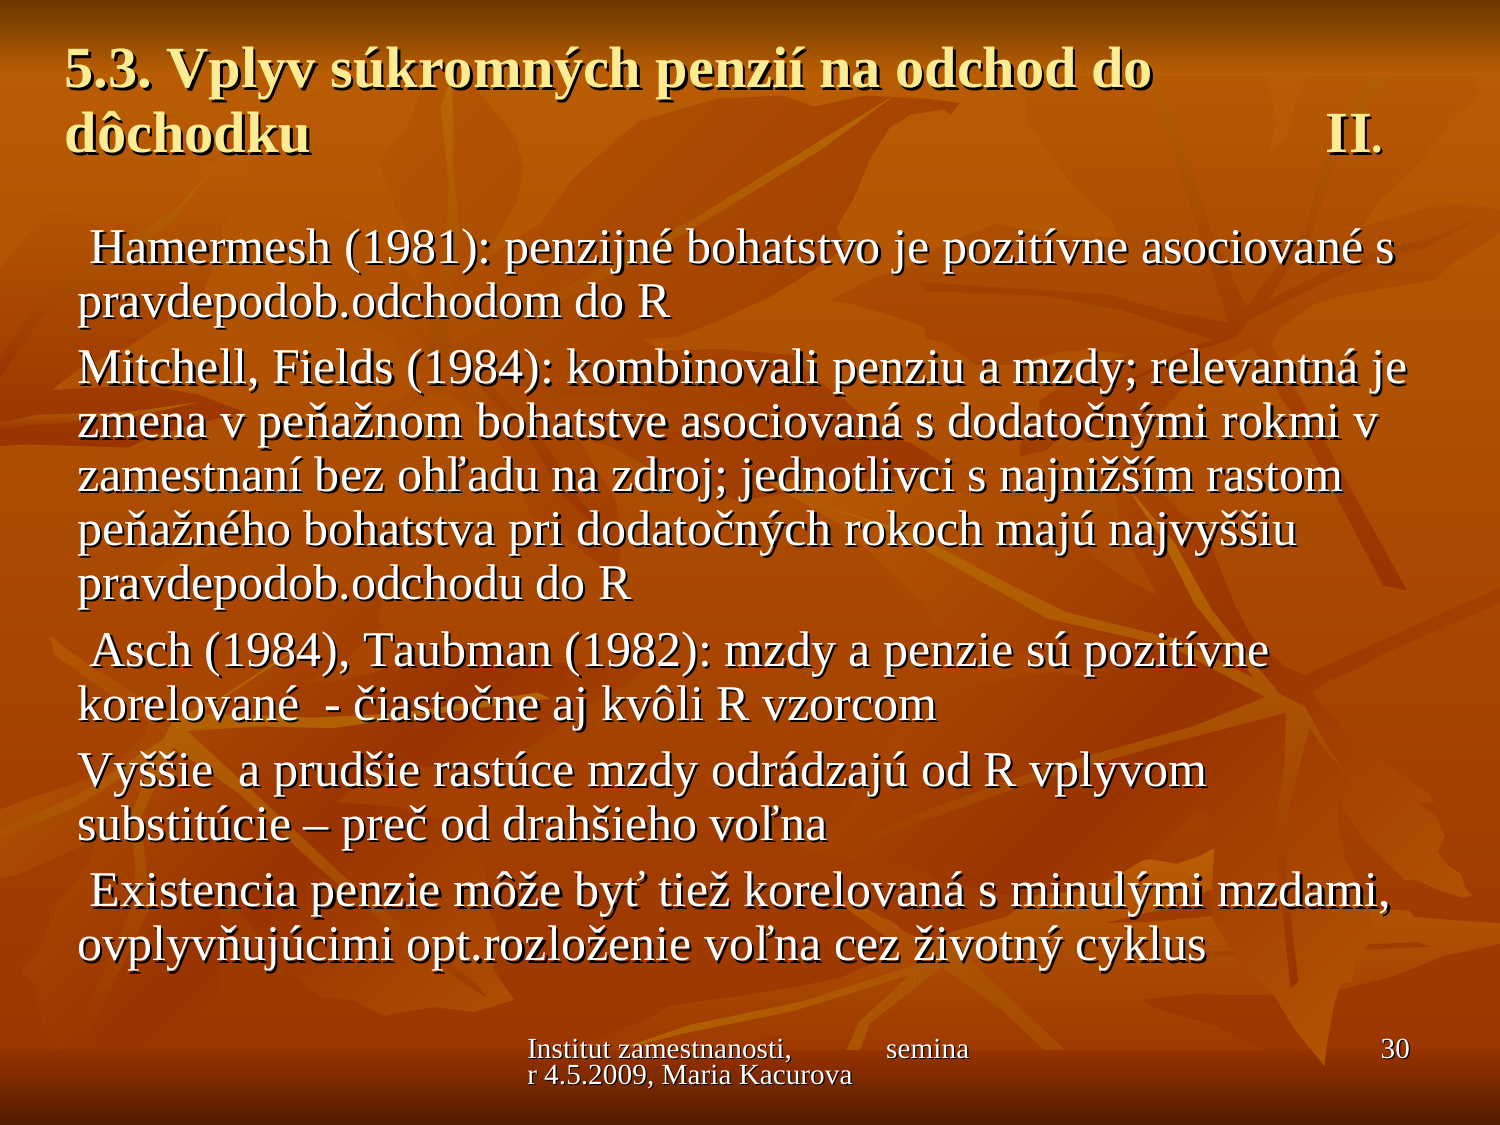

# 5.3. Vplyv súkromných penzií na odchod do dôchodku II.
 Hamermesh (1981): penzijné bohatstvo je pozitívne asociované s pravdepodob.odchodom do R
Mitchell, Fields (1984): kombinovali penziu a mzdy; relevantná je zmena v peňažnom bohatstve asociovaná s dodatočnými rokmi v zamestnaní bez ohľadu na zdroj; jednotlivci s najnižším rastom peňažného bohatstva pri dodatočných rokoch majú najvyššiu pravdepodob.odchodu do R
 Asch (1984), Taubman (1982): mzdy a penzie sú pozitívne korelované - čiastočne aj kvôli R vzorcom
Vyššie a prudšie rastúce mzdy odrádzajú od R vplyvom substitúcie – preč od drahšieho voľna
 Existencia penzie môže byť tiež korelovaná s minulými mzdami, ovplyvňujúcimi opt.rozloženie voľna cez životný cyklus
Institut zamestnanosti, seminar 4.5.2009, Maria Kacurova
30